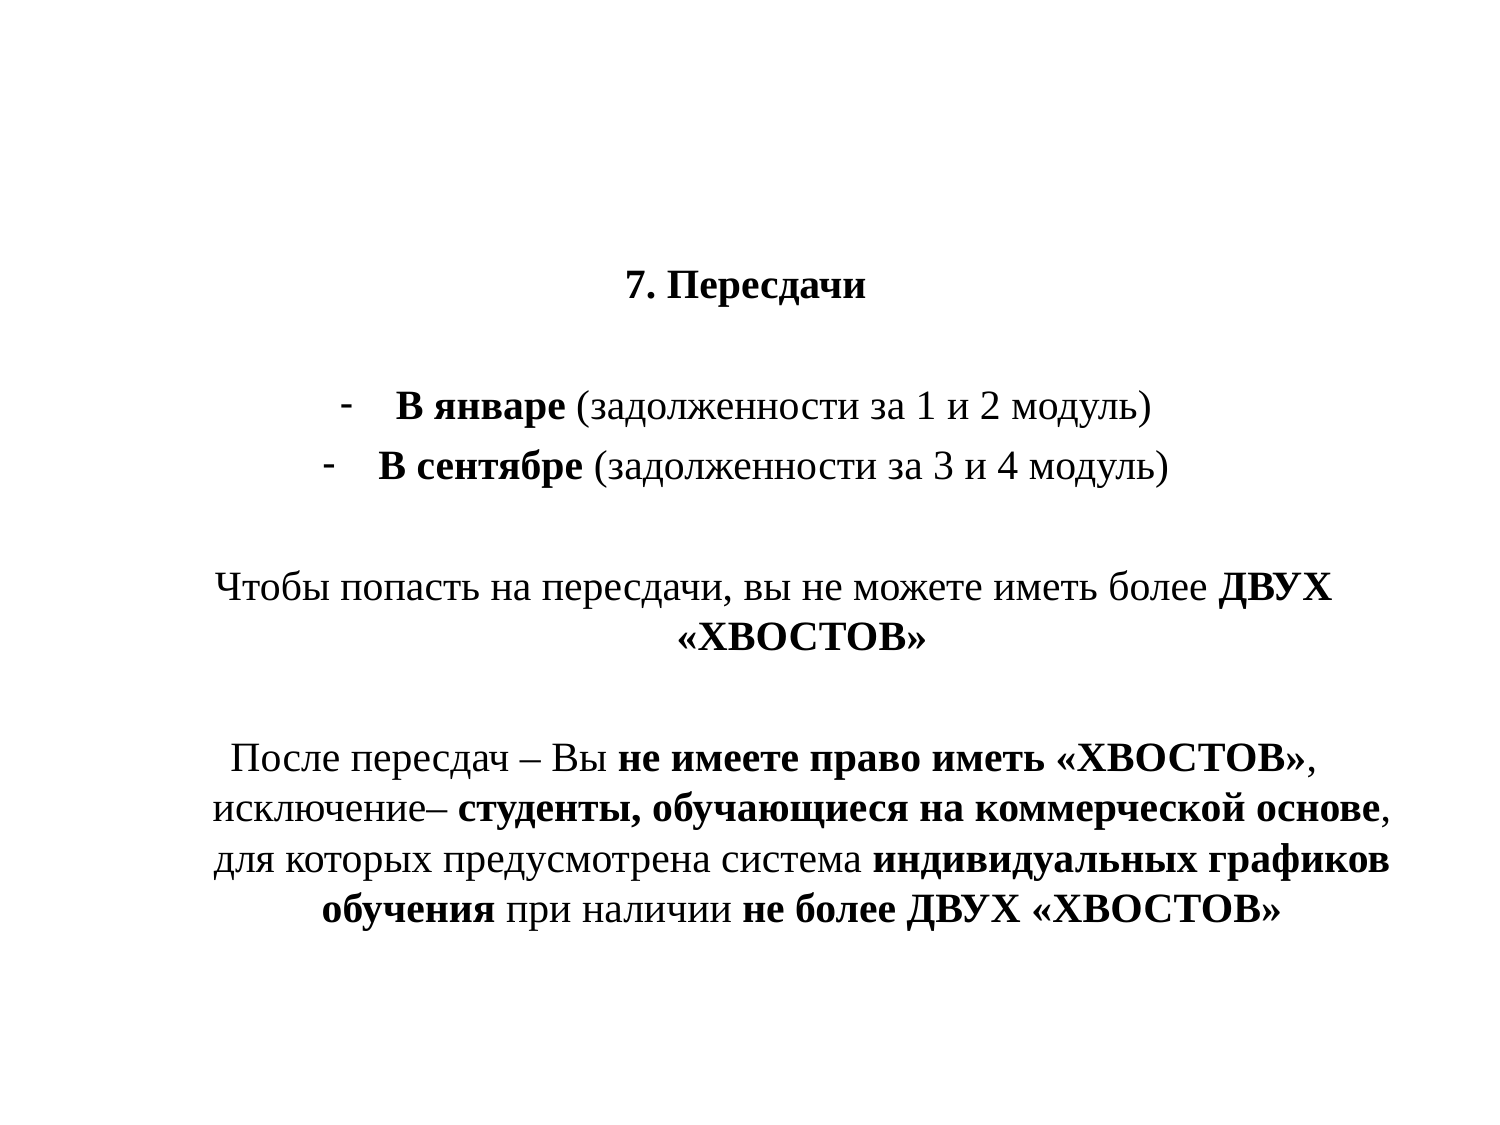

# Особенности обучения
7. Пересдачи
В январе (задолженности за 1 и 2 модуль)
В сентябре (задолженности за 3 и 4 модуль)
Чтобы попасть на пересдачи, вы не можете иметь более ДВУХ «ХВОСТОВ»
После пересдач – Вы не имеете право иметь «ХВОСТОВ», исключение– студенты, обучающиеся на коммерческой основе, для которых предусмотрена система индивидуальных графиков обучения при наличии не более ДВУХ «ХВОСТОВ»